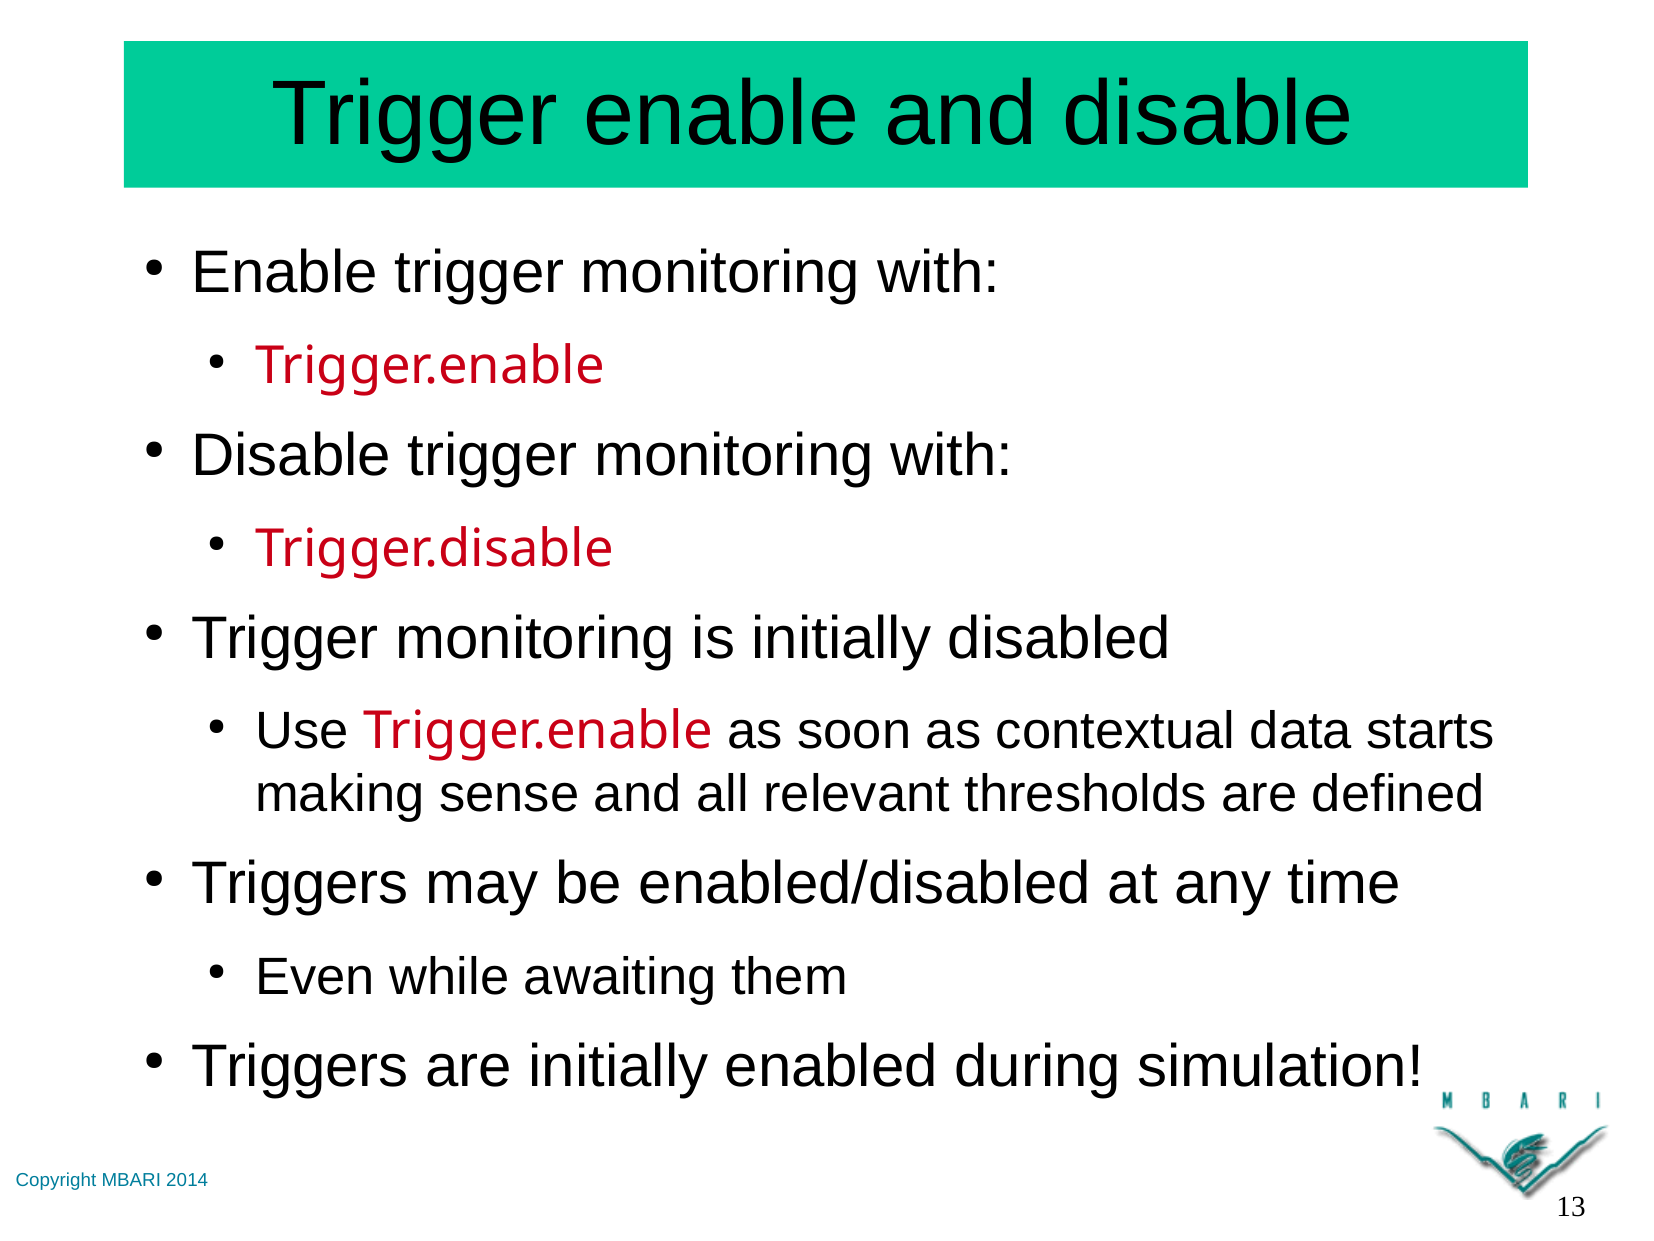

# Trigger enable and disable
Enable trigger monitoring with:
Trigger.enable
Disable trigger monitoring with:
Trigger.disable
Trigger monitoring is initially disabled
Use Trigger.enable as soon as contextual data starts making sense and all relevant thresholds are defined
Triggers may be enabled/disabled at any time
Even while awaiting them
Triggers are initially enabled during simulation!